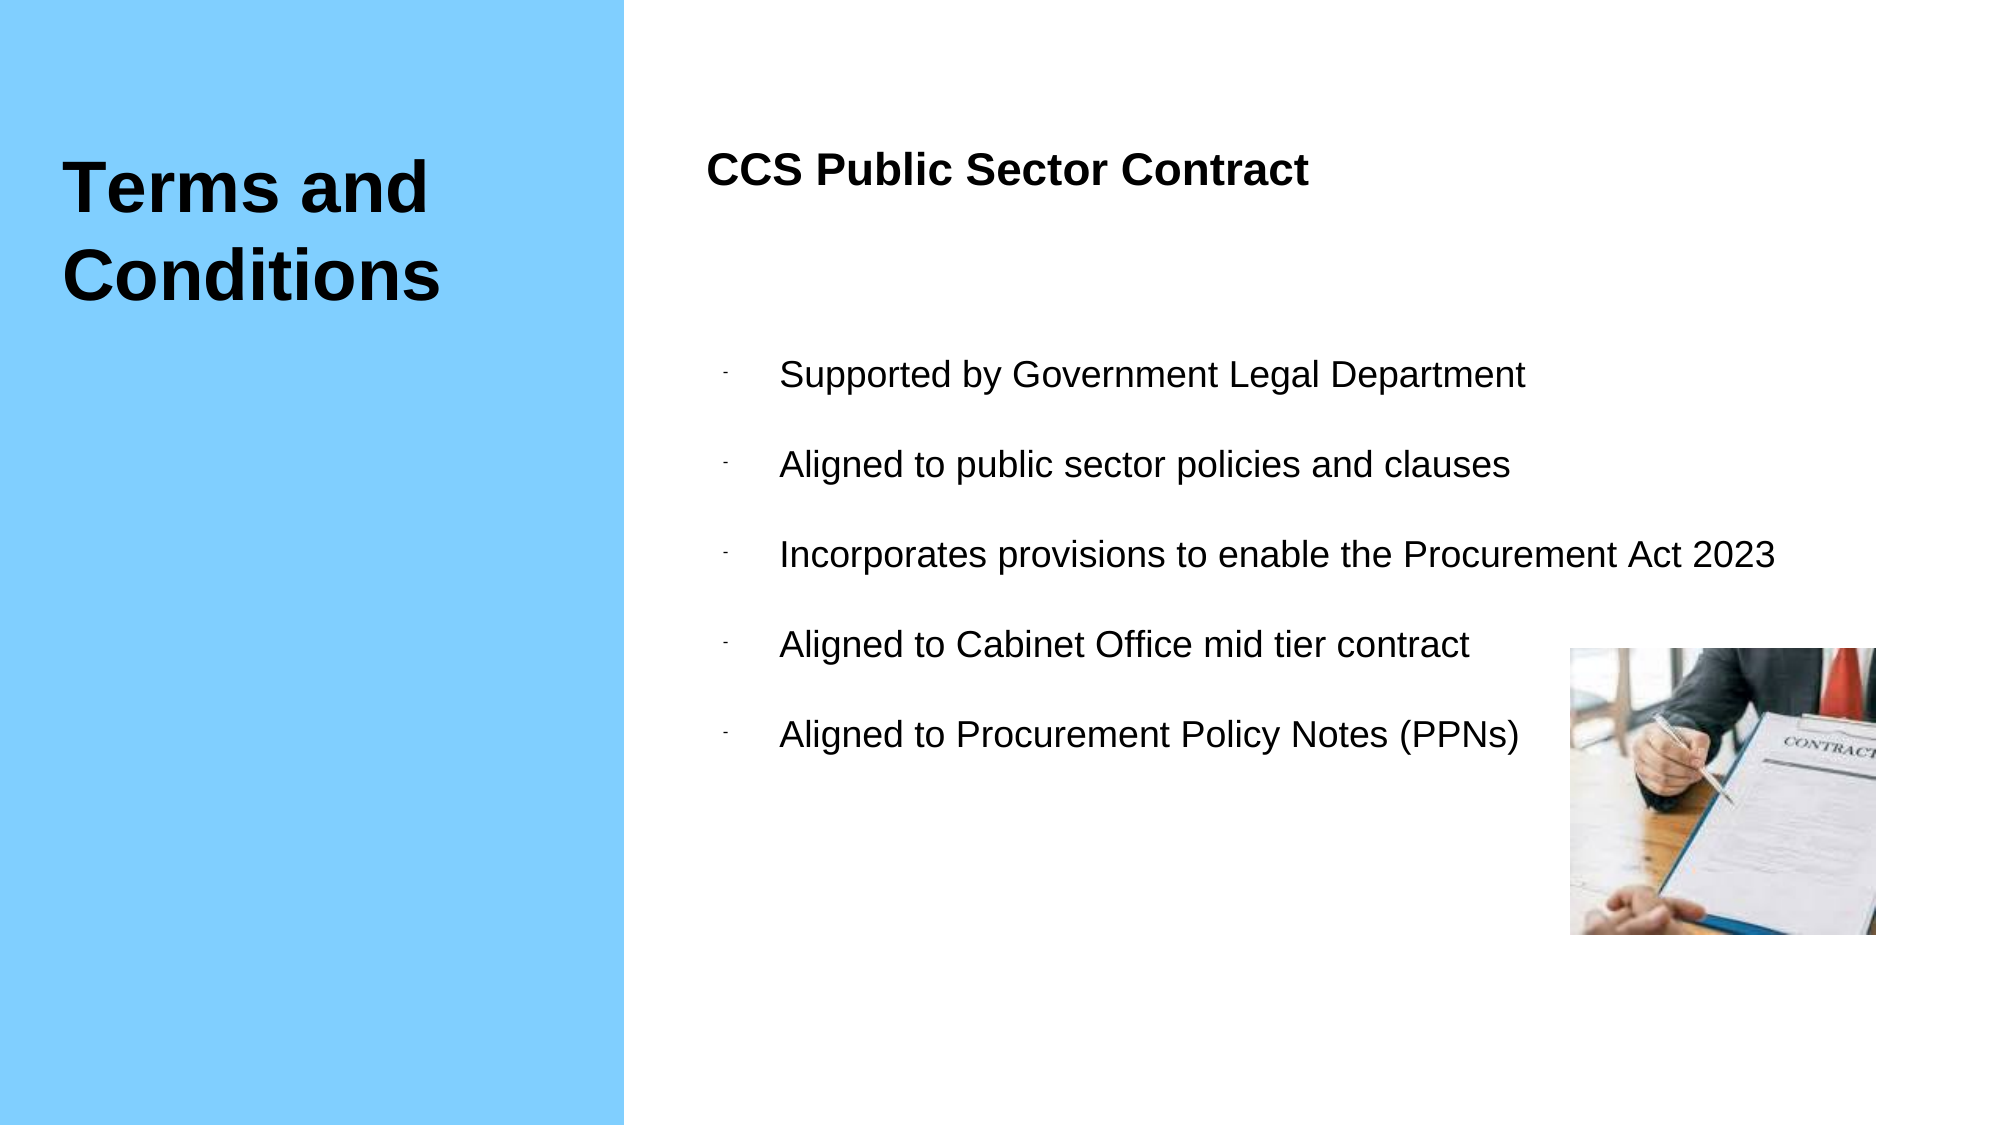

Terms and Conditions
# CCS Public Sector Contract
Supported by Government Legal Department
Aligned to public sector policies and clauses
Incorporates provisions to enable the Procurement Act 2023
Aligned to Cabinet Office mid tier contract
Aligned to Procurement Policy Notes (PPNs)